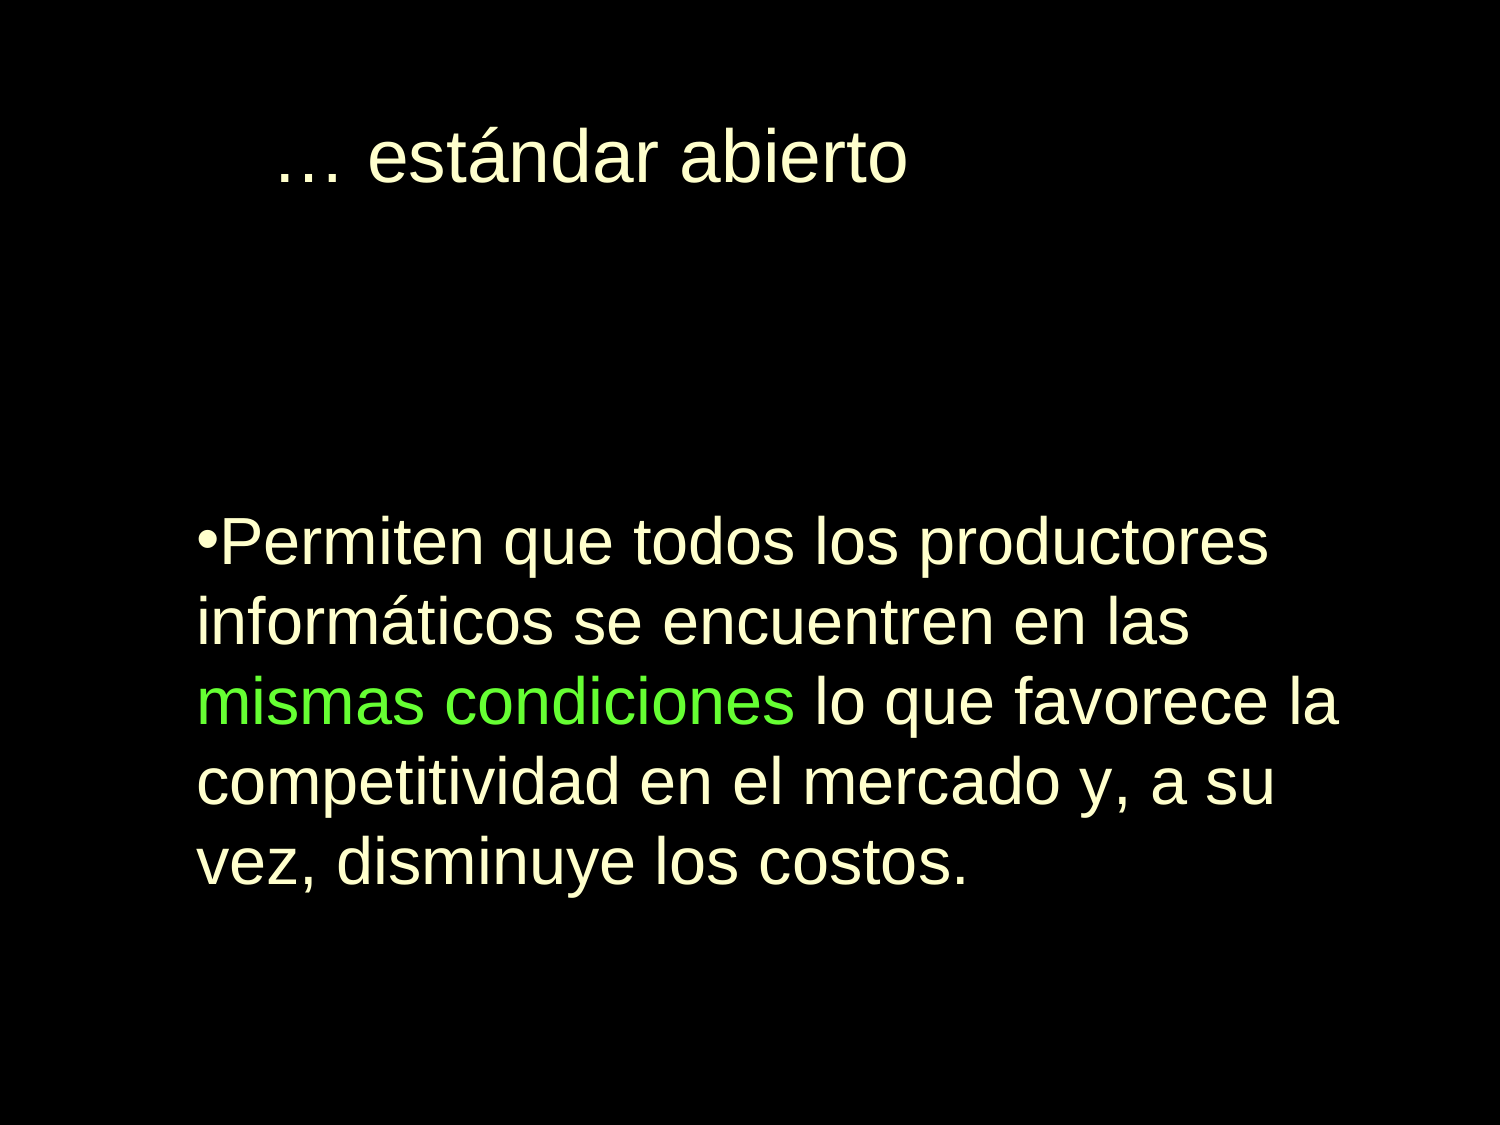

… estándar abierto
Permiten que todos los productores informáticos se encuentren en las mismas condiciones lo que favorece la competitividad en el mercado y, a su vez, disminuye los costos.